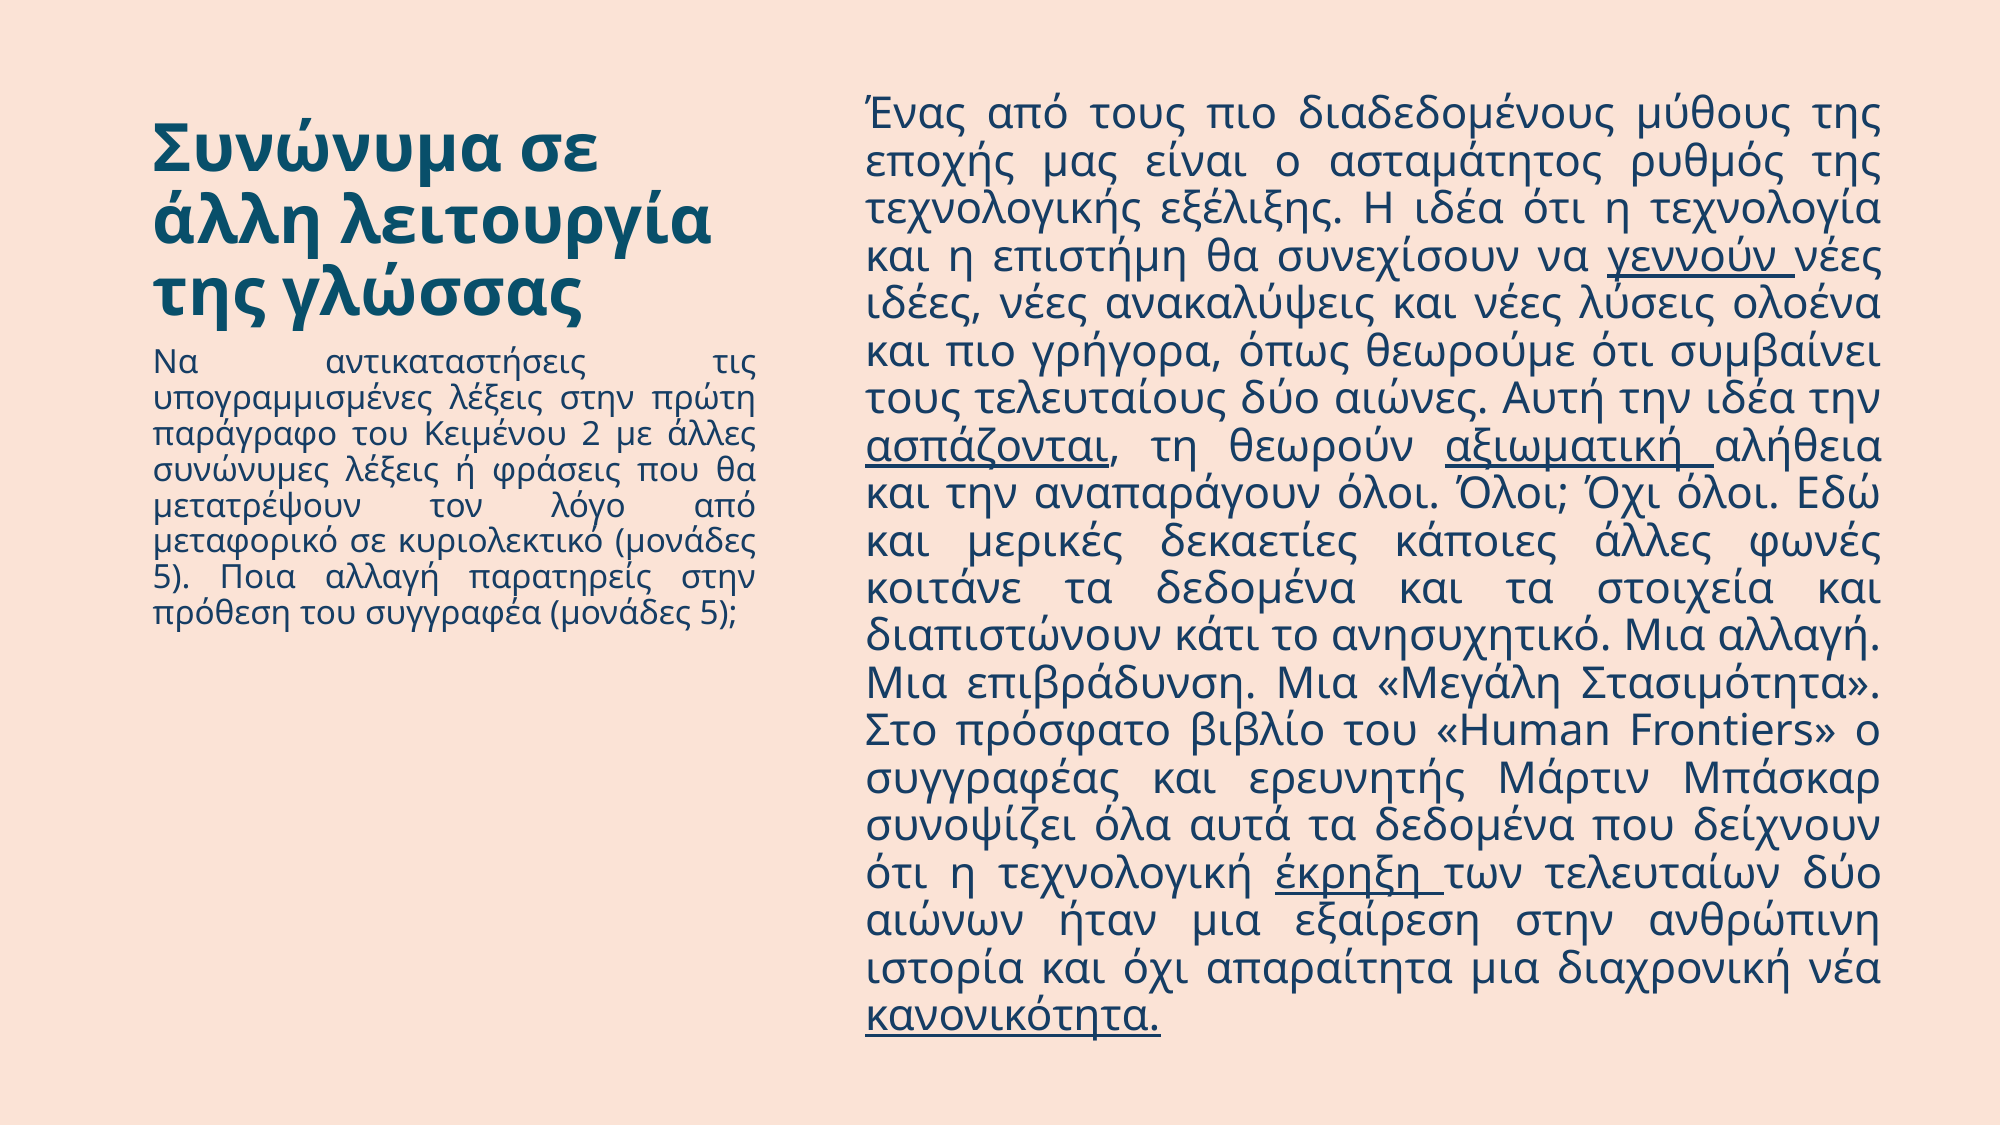

# Συνώνυμα σε άλλη λειτουργία της γλώσσας
Ένας από τους πιο διαδεδομένους μύθους της εποχής μας είναι ο ασταμάτητος ρυθμός της τεχνολογικής εξέλιξης. Η ιδέα ότι η τεχνολογία και η επιστήμη θα συνεχίσουν να γεννούν νέες ιδέες, νέες ανακαλύψεις και νέες λύσεις ολοένα και πιο γρήγορα, όπως θεωρούμε ότι συμβαίνει τους τελευταίους δύο αιώνες. Αυτή την ιδέα την ασπάζονται, τη θεωρούν αξιωματική αλήθεια και την αναπαράγουν όλοι. Όλοι; Όχι όλοι. Εδώ και μερικές δεκαετίες κάποιες άλλες φωνές κοιτάνε τα δεδομένα και τα στοιχεία και διαπιστώνουν κάτι το ανησυχητικό. Μια αλλαγή. Μια επιβράδυνση. Μια «Μεγάλη Στασιμότητα». Στο πρόσφατο βιβλίο του «Human Frontiers» ο συγγραφέας και ερευνητής Μάρτιν Μπάσκαρ συνοψίζει όλα αυτά τα δεδομένα που δείχνουν ότι η τεχνολογική έκρηξη των τελευταίων δύο αιώνων ήταν μια εξαίρεση στην ανθρώπινη ιστορία και όχι απαραίτητα μια διαχρονική νέα κανονικότητα.
Να αντικαταστήσεις τις υπογραμμισμένες λέξεις στην πρώτη παράγραφο του Κειμένου 2 με άλλες συνώνυμες λέξεις ή φράσεις που θα μετατρέψουν τον λόγο από μεταφορικό σε κυριολεκτικό (μονάδες 5). Ποια αλλαγή παρατηρείς στην πρόθεση του συγγραφέα (μονάδες 5);